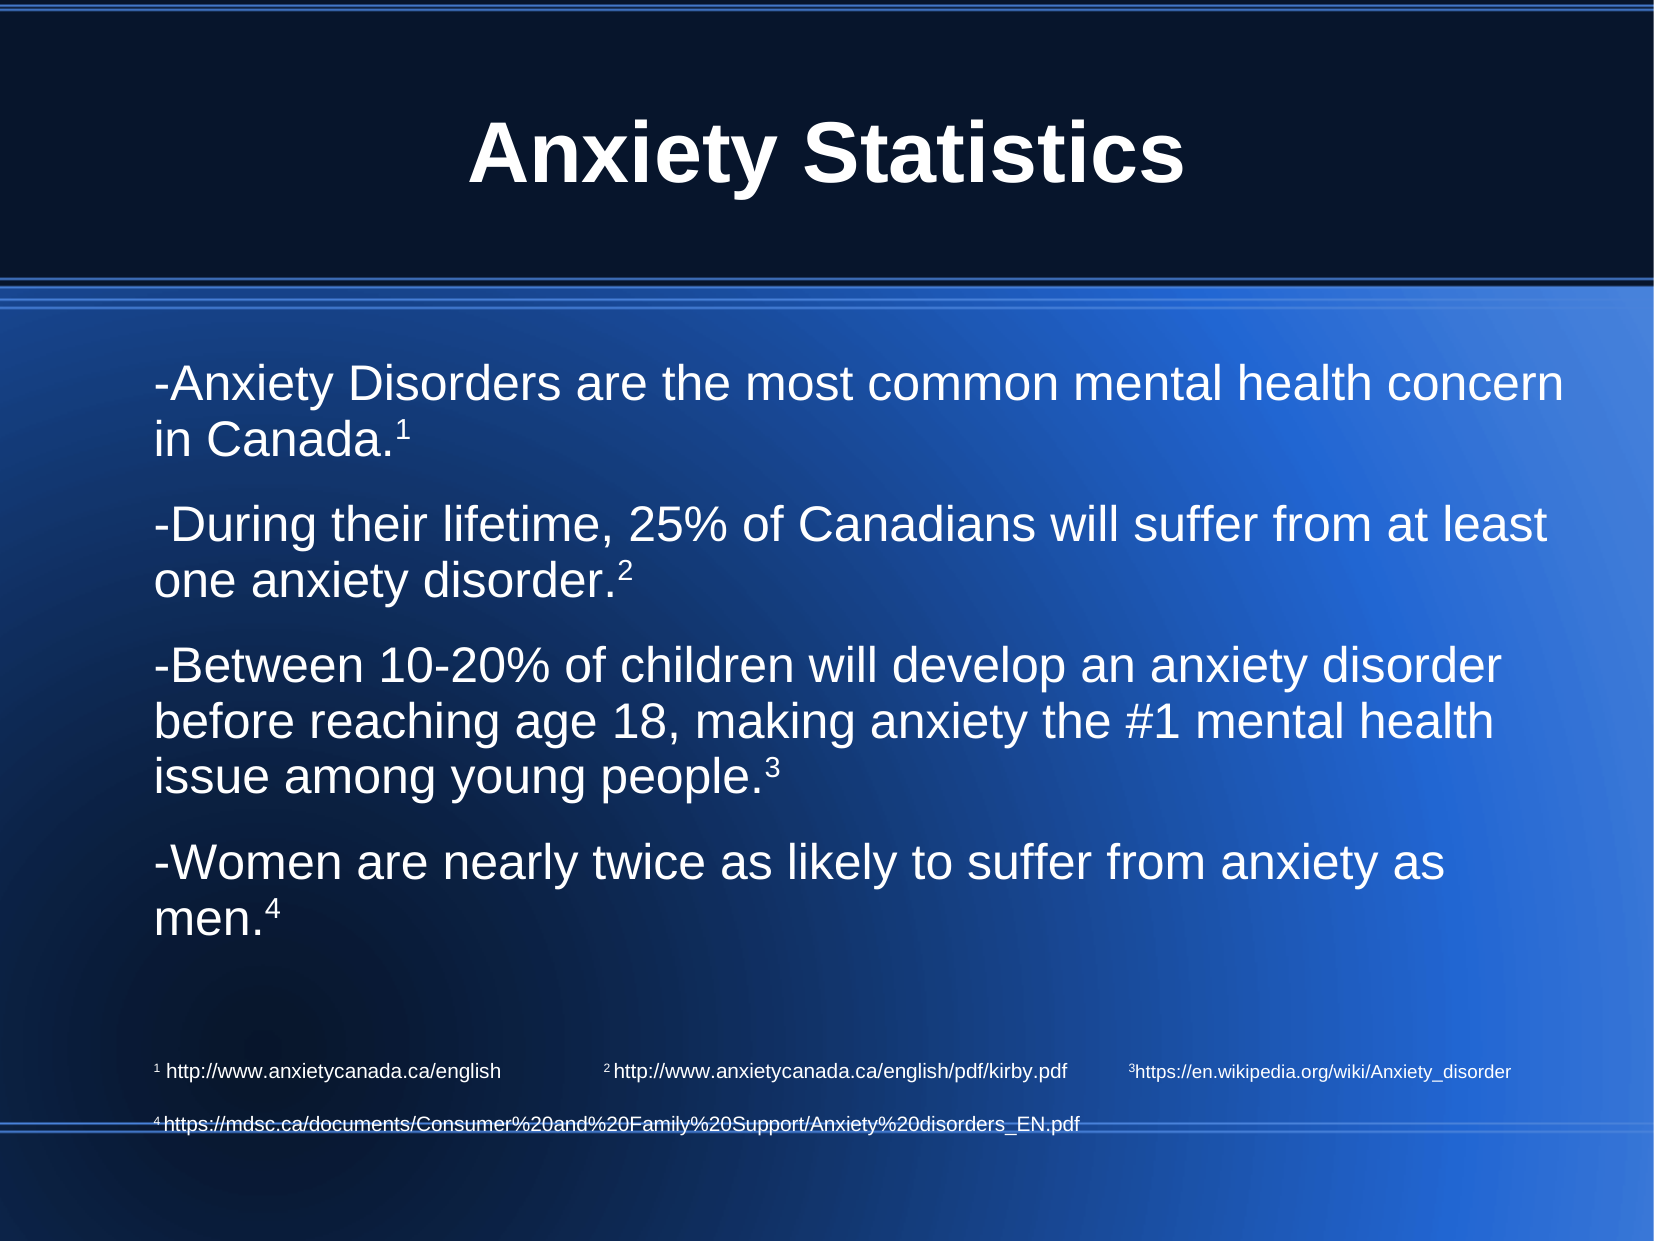

# Anxiety Statistics
-Anxiety Disorders are the most common mental health concern in Canada.1
-During their lifetime, 25% of Canadians will suffer from at least one anxiety disorder.2
-Between 10-20% of children will develop an anxiety disorder before reaching age 18, making anxiety the #1 mental health issue among young people.3
-Women are nearly twice as likely to suffer from anxiety as men.4
1 http://www.anxietycanada.ca/english 		2 http://www.anxietycanada.ca/english/pdf/kirby.pdf	3https://en.wikipedia.org/wiki/Anxiety_disorder
4 https://mdsc.ca/documents/Consumer%20and%20Family%20Support/Anxiety%20disorders_EN.pdf